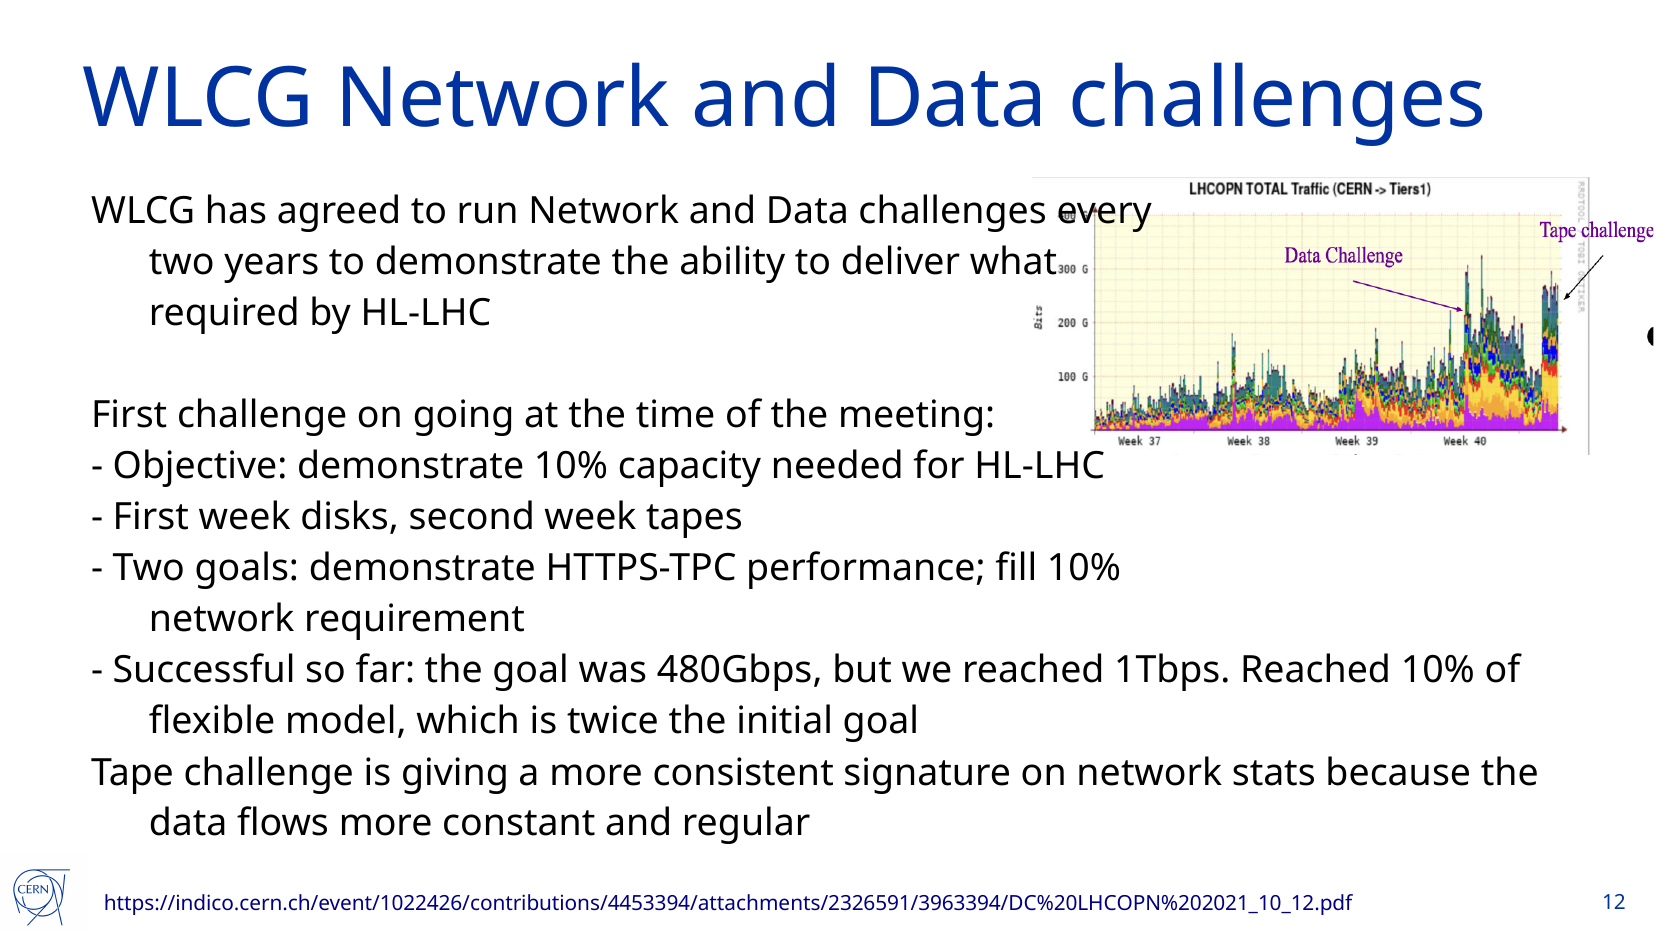

# WLCG Network and Data challenges
WLCG has agreed to run Network and Data challenges every
two years to demonstrate the ability to deliver what
required by HL-LHC
First challenge on going at the time of the meeting:
- Objective: demonstrate 10% capacity needed for HL-LHC
- First week disks, second week tapes
- Two goals: demonstrate HTTPS-TPC performance; fill 10%
network requirement
- Successful so far: the goal was 480Gbps, but we reached 1Tbps. Reached 10% of flexible model, which is twice the initial goal
Tape challenge is giving a more consistent signature on network stats because the data flows more constant and regular
12
https://indico.cern.ch/event/1022426/contributions/4453394/attachments/2326591/3963394/DC%20LHCOPN%202021_10_12.pdf